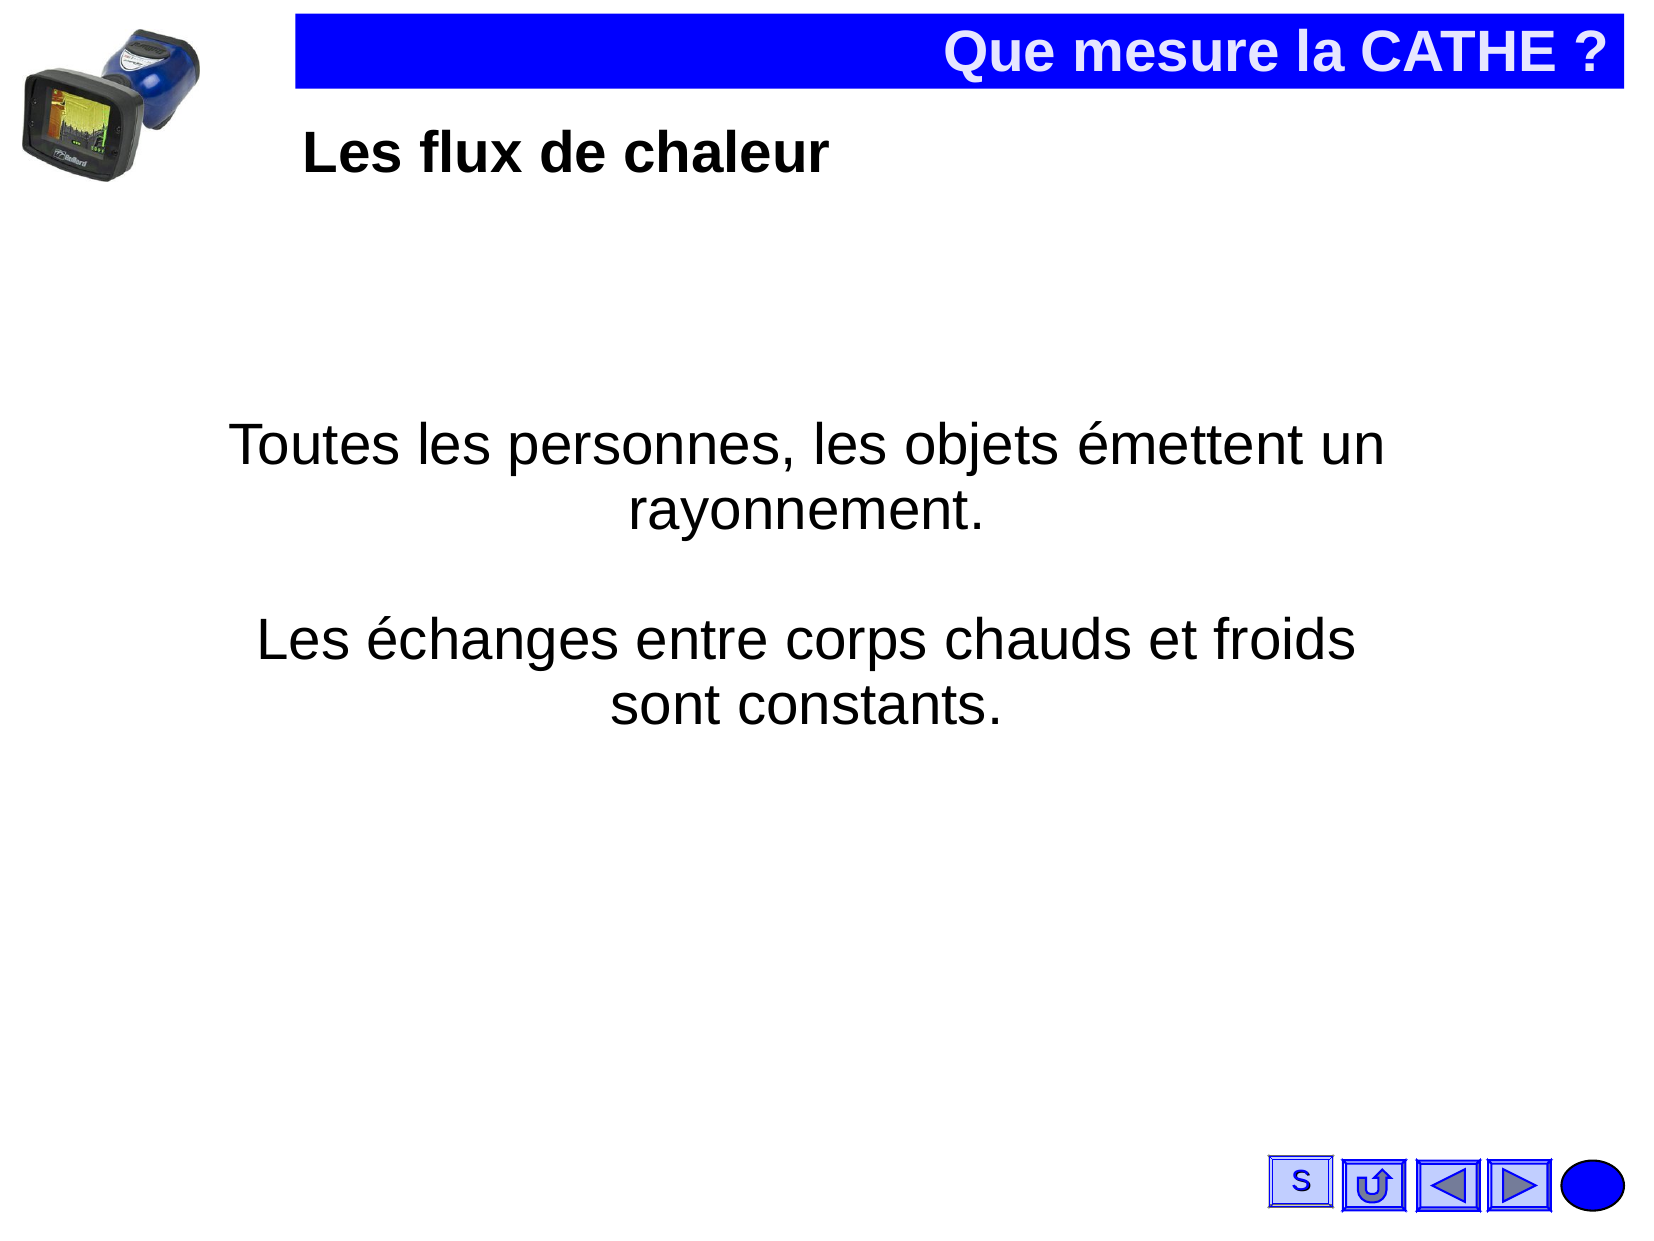

Que mesure la CATHE ?
Les flux de chaleur
Toutes les personnes, les objets émettent un rayonnement.
Les échanges entre corps chauds et froids sont constants.